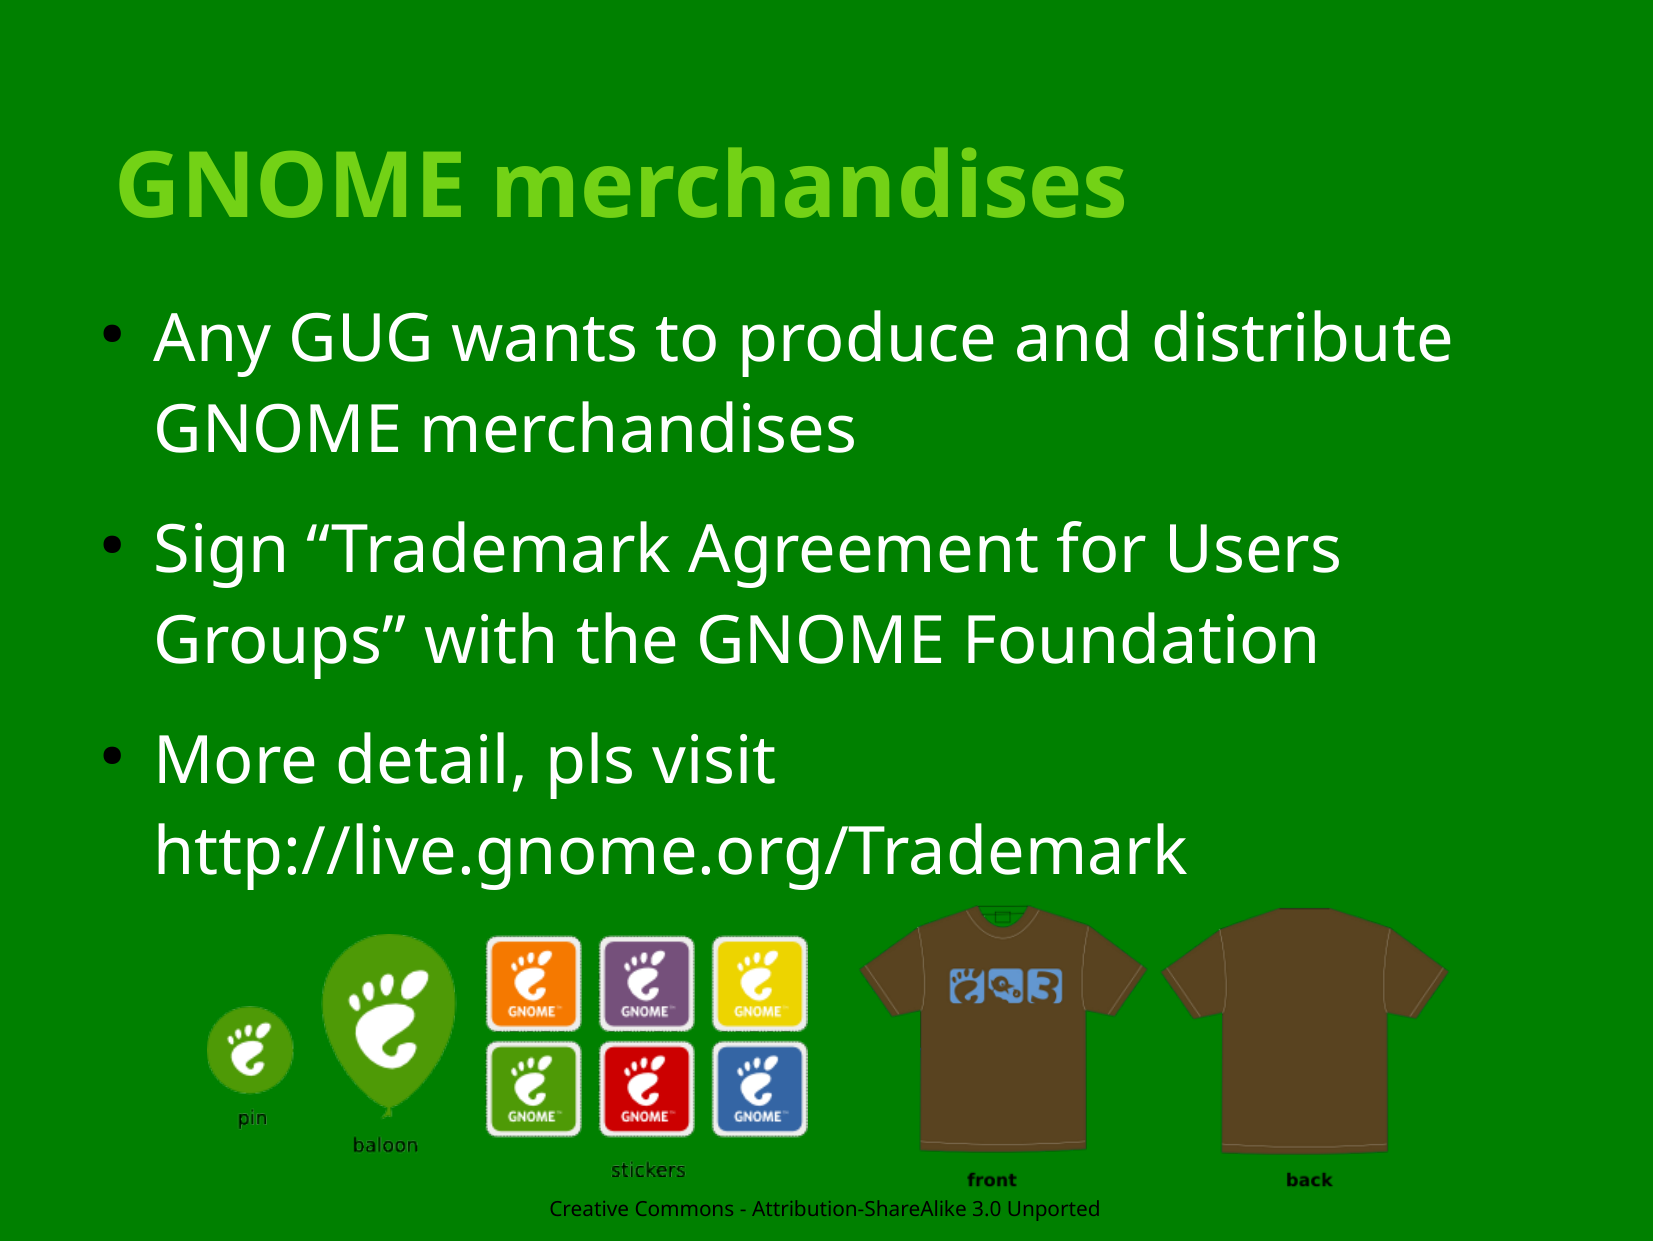

# GNOME merchandises
Any GUG wants to produce and distribute GNOME merchandises
Sign “Trademark Agreement for Users Groups” with the GNOME Foundation
More detail, pls visit http://live.gnome.org/Trademark